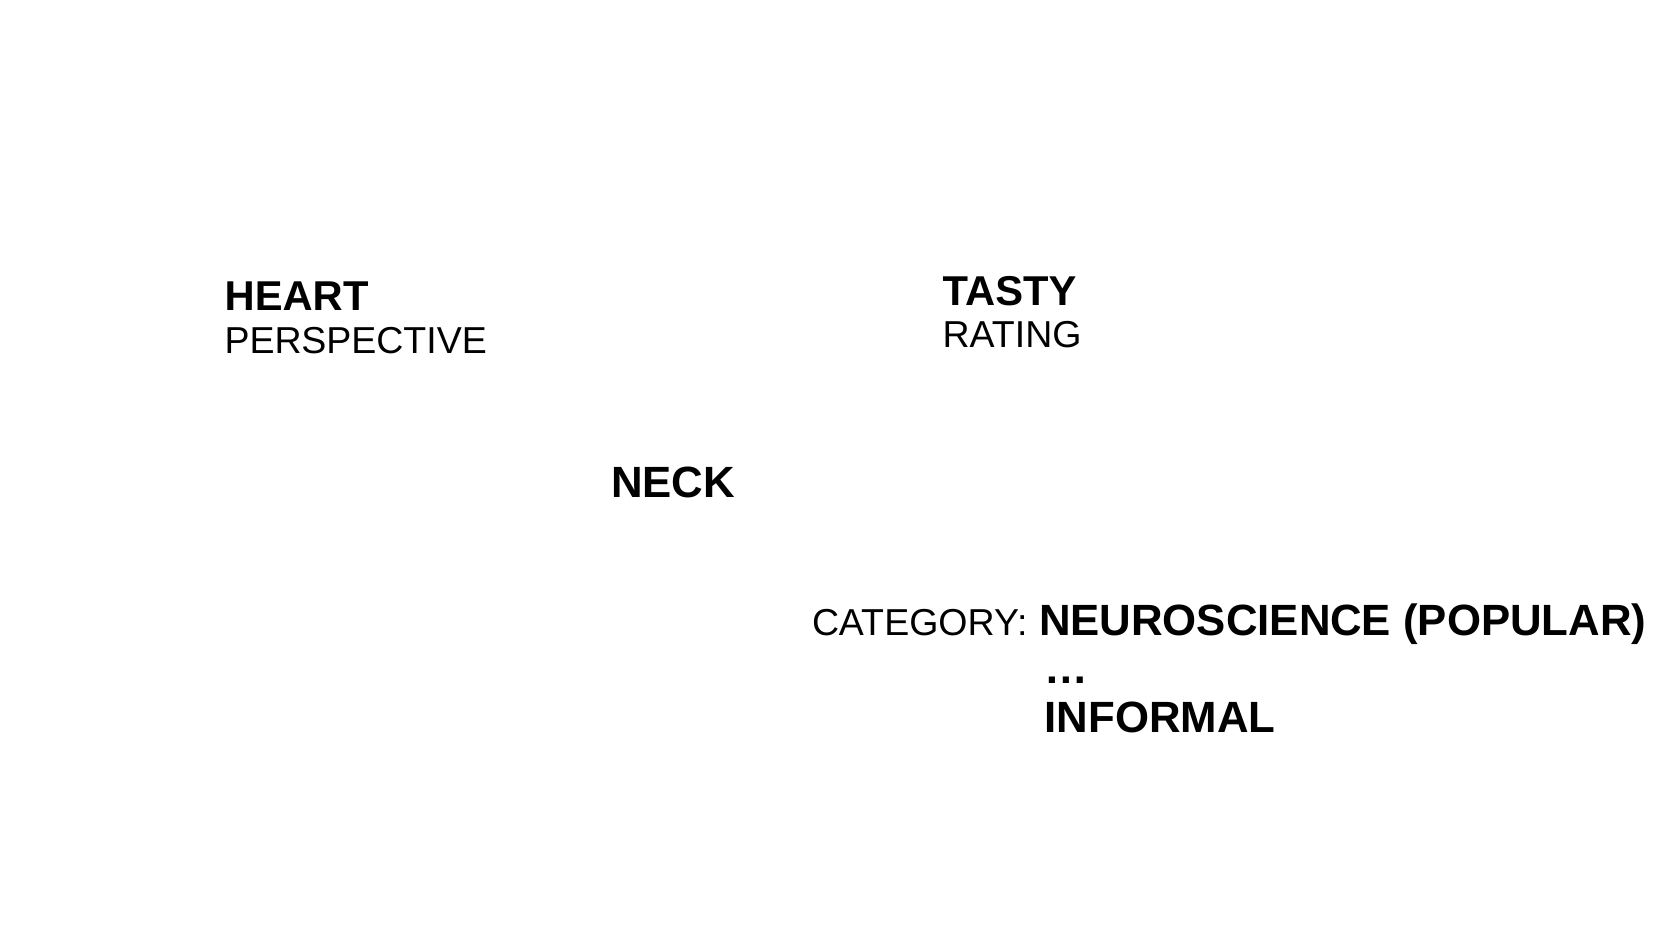

TASTY
RATING
HEART
PERSPECTIVE
NECK
CATEGORY: NEUROSCIENCE (POPULAR)
 …
 INFORMAL